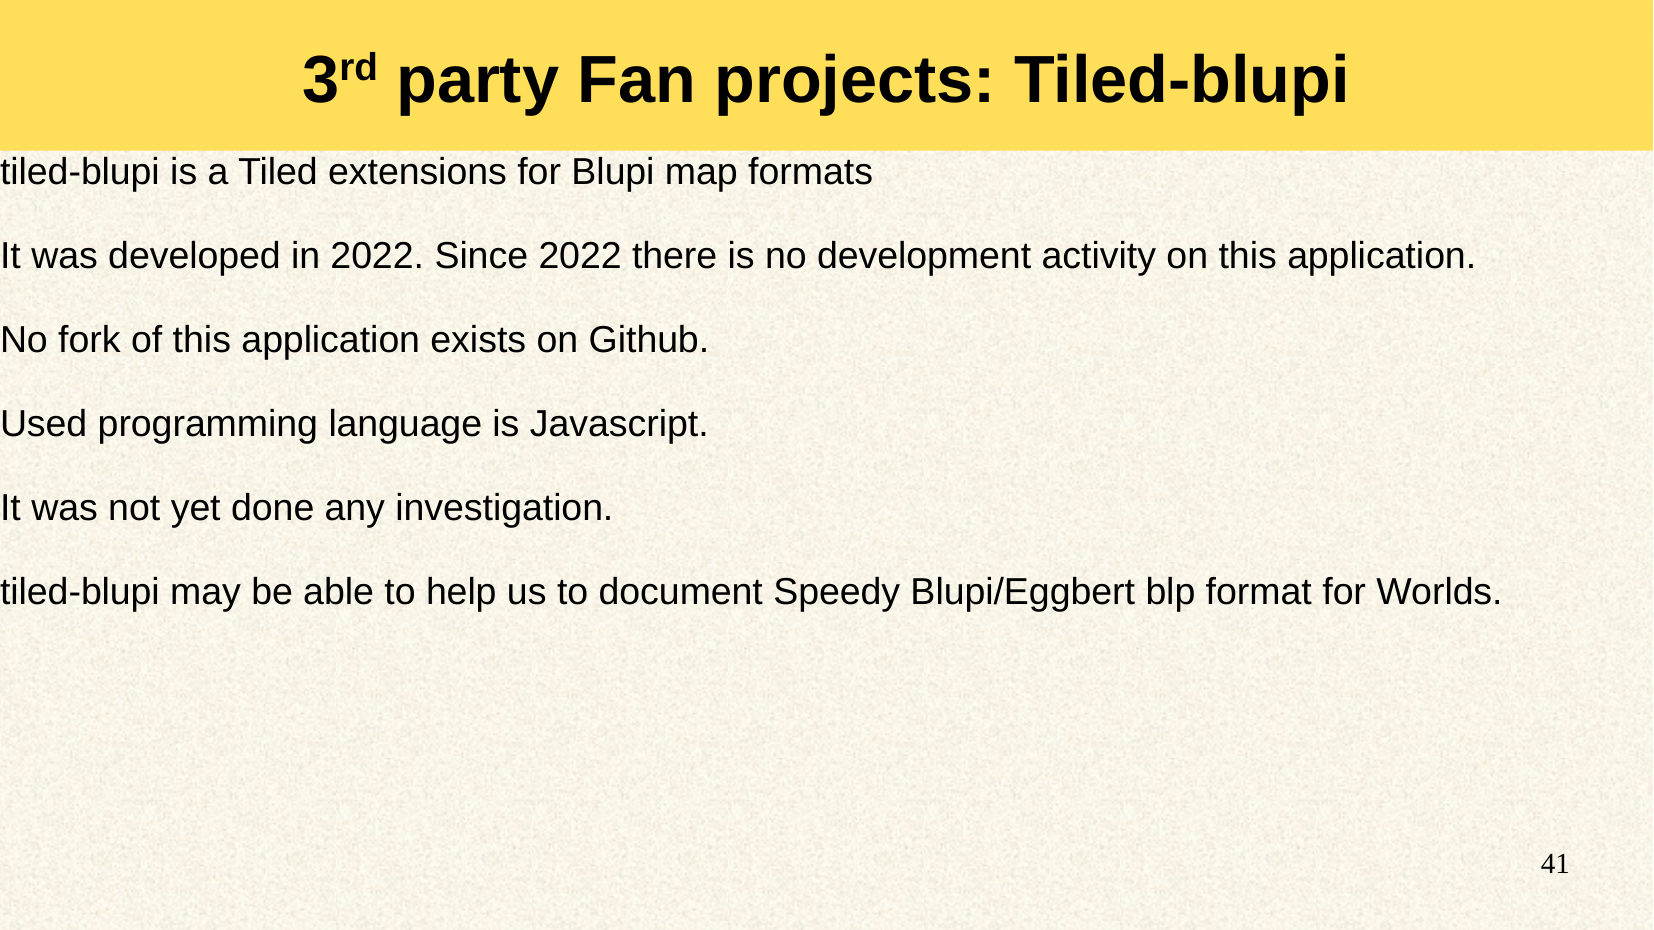

# 3rd party Fan projects: Tiled-blupi
tiled-blupi is a Tiled extensions for Blupi map formats
It was developed in 2022. Since 2022 there is no development activity on this application.
No fork of this application exists on Github.
Used programming language is Javascript.
It was not yet done any investigation.
tiled-blupi may be able to help us to document Speedy Blupi/Eggbert blp format for Worlds.
41